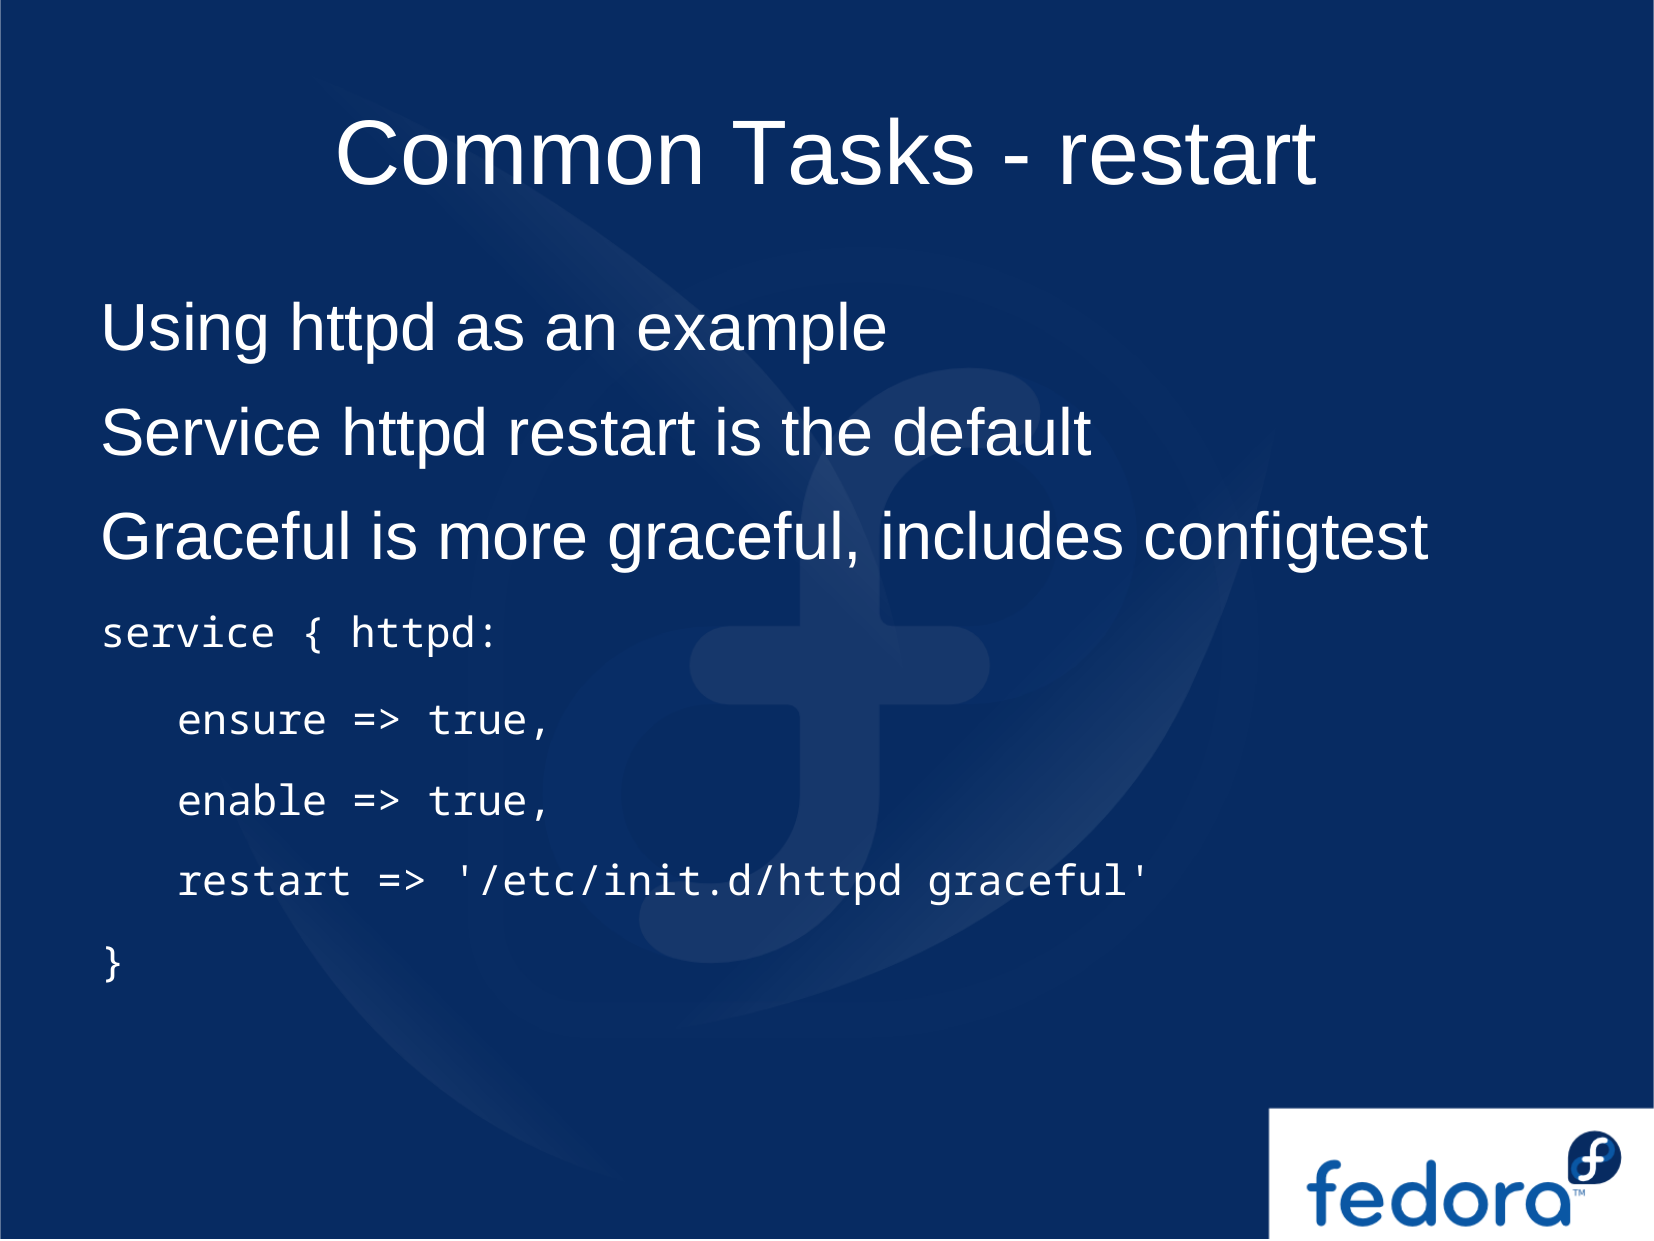

# Common Tasks - restart
Using httpd as an example
Service httpd restart is the default
Graceful is more graceful, includes configtest
service { httpd:
ensure => true,
enable => true,
restart => '/etc/init.d/httpd graceful'
}